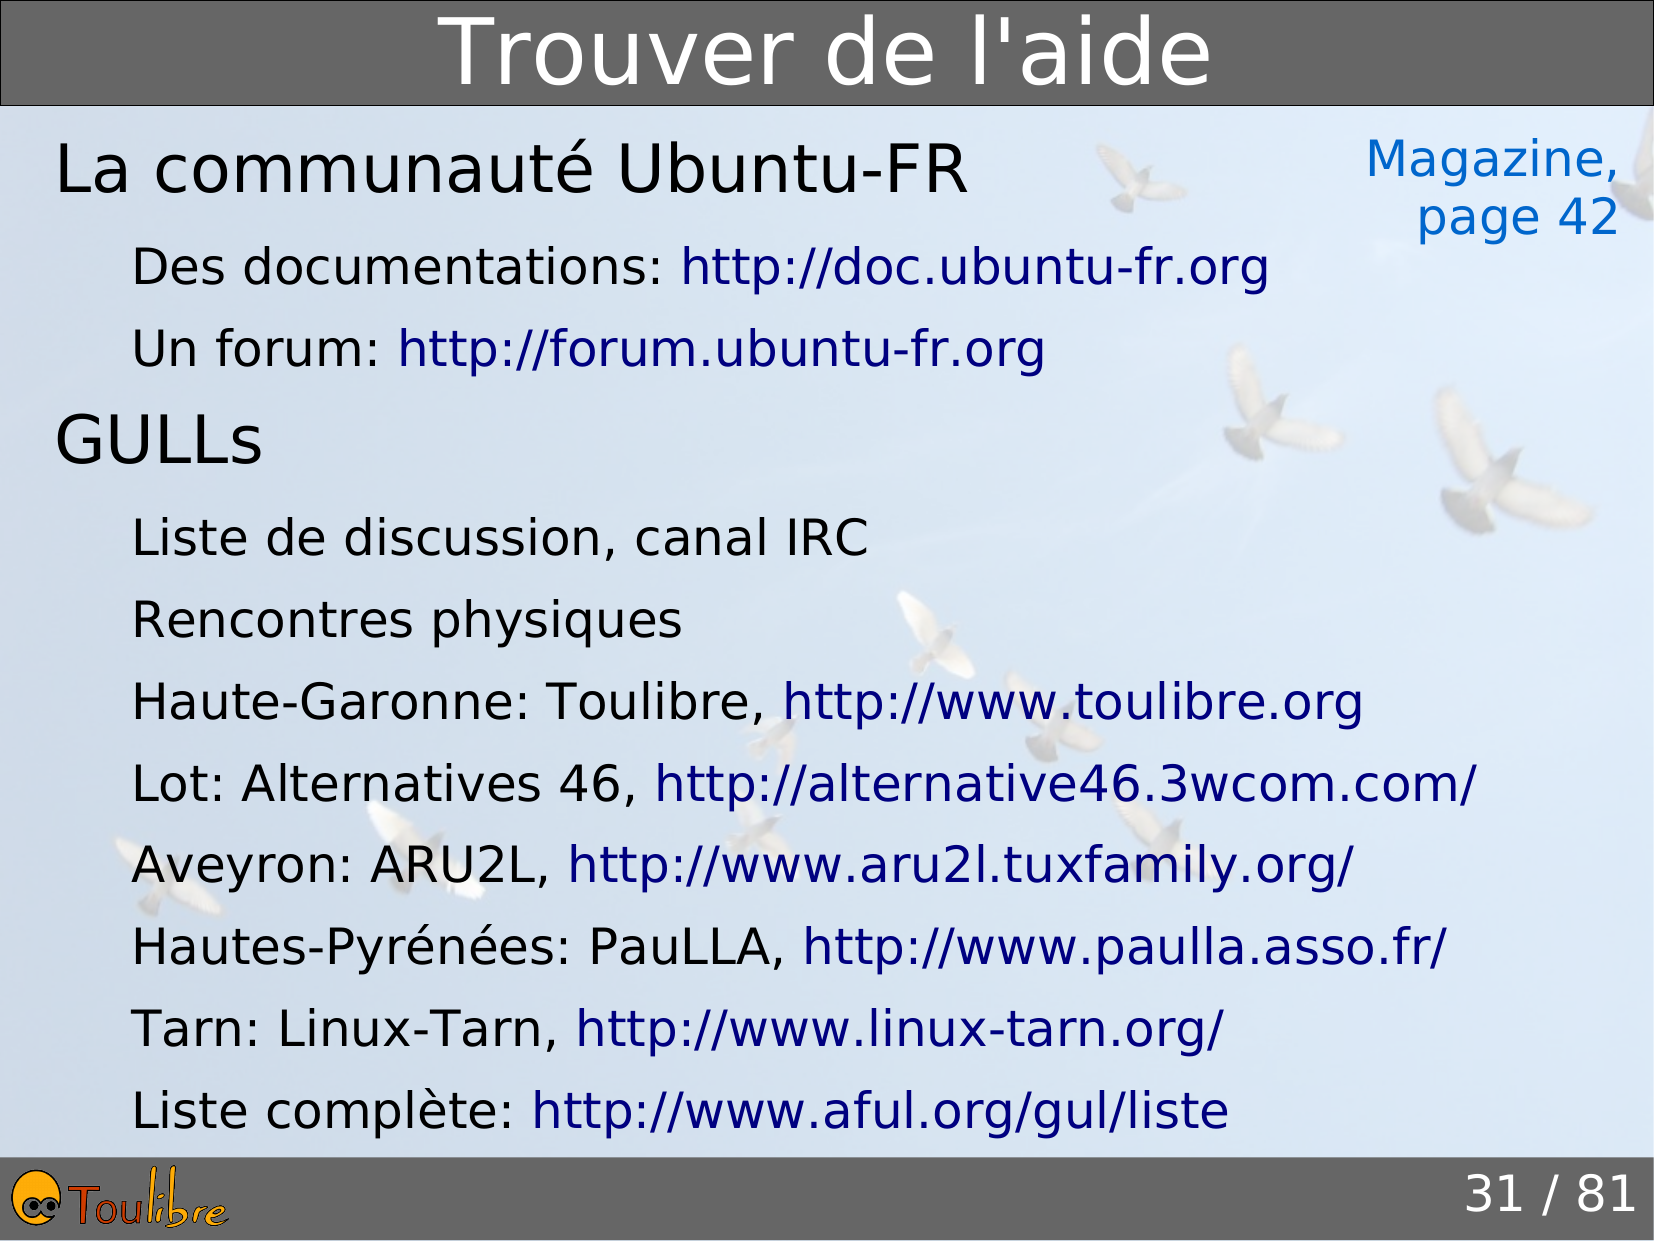

# Trouver de l'aide
Magazine, page 42
La communauté Ubuntu-FR
Des documentations: http://doc.ubuntu-fr.org
Un forum: http://forum.ubuntu-fr.org
GULLs
Liste de discussion, canal IRC
Rencontres physiques
Haute-Garonne: Toulibre, http://www.toulibre.org
Lot: Alternatives 46, http://alternative46.3wcom.com/
Aveyron: ARU2L, http://www.aru2l.tuxfamily.org/
Hautes-Pyrénées: PauLLA, http://www.paulla.asso.fr/
Tarn: Linux-Tarn, http://www.linux-tarn.org/
Liste complète: http://www.aful.org/gul/liste